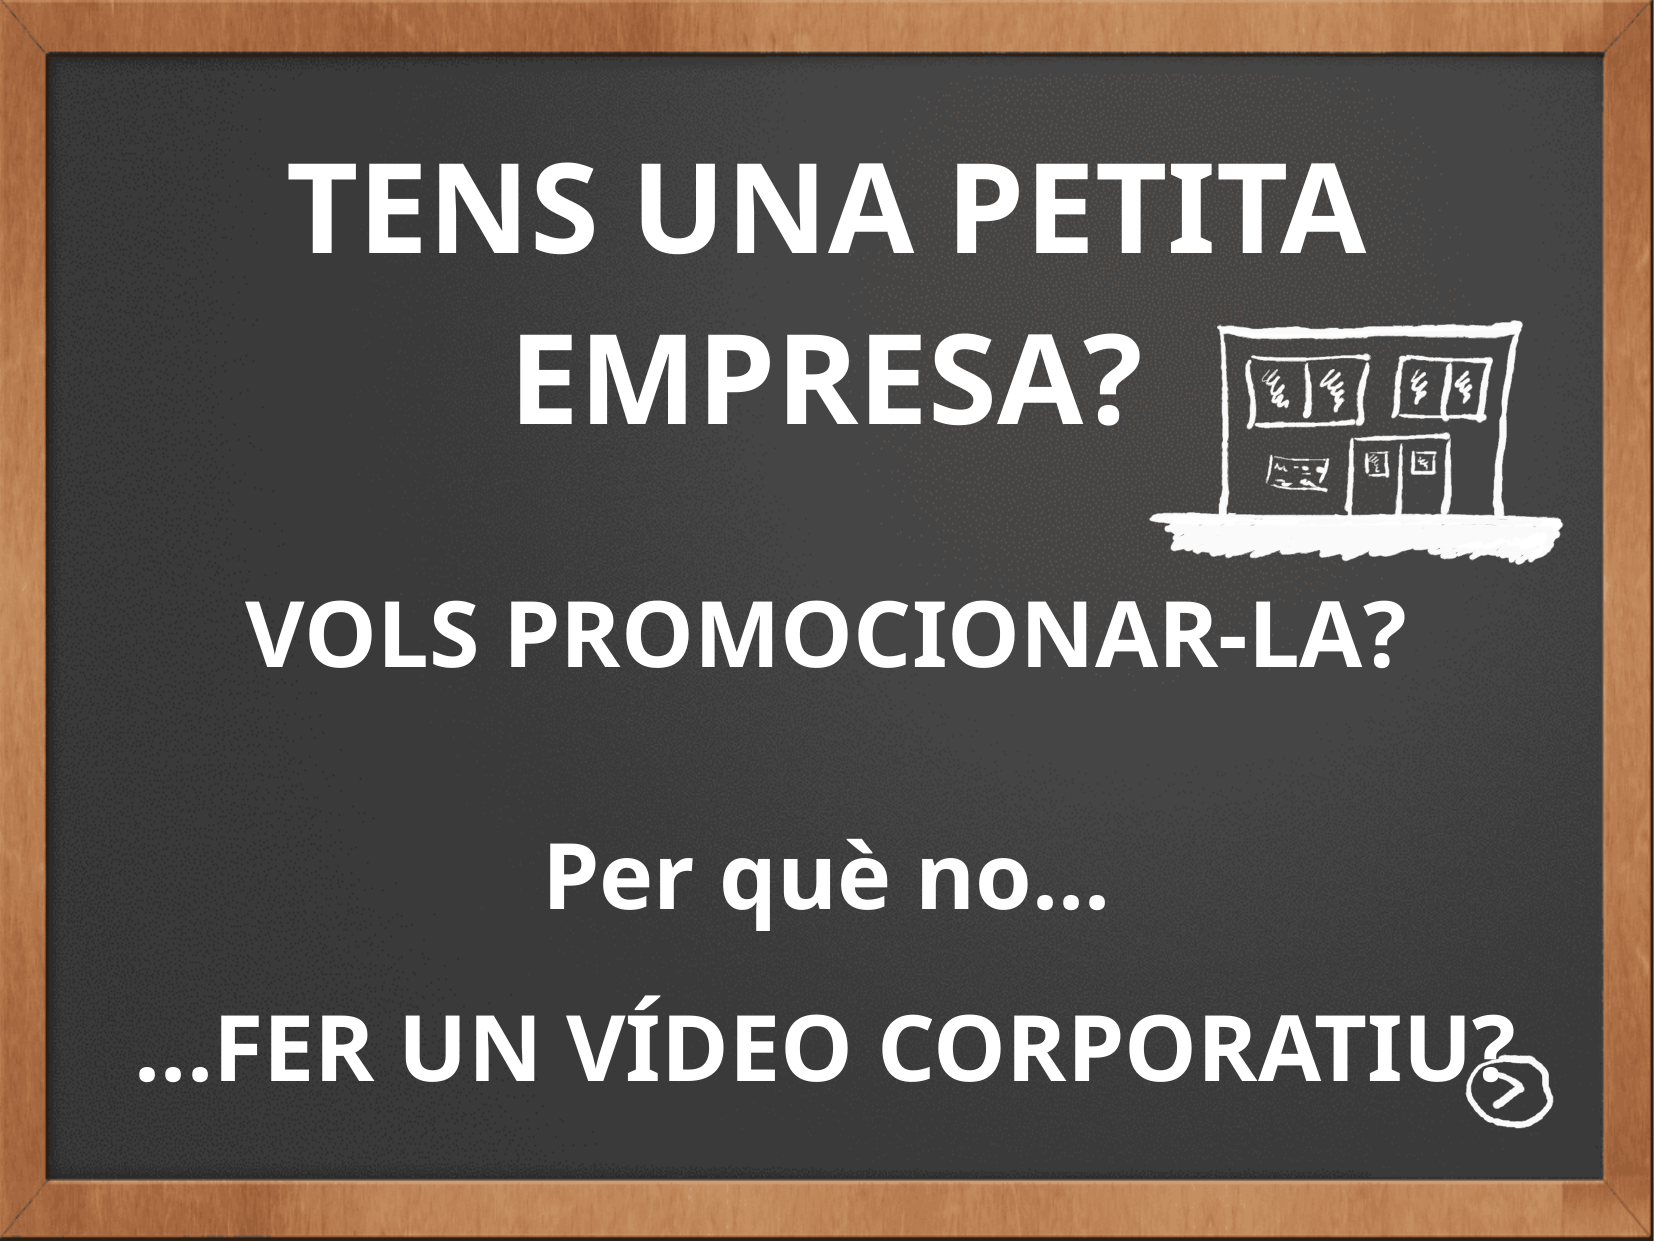

TENS UNA PETITA EMPRESA?
VOLS PROMOCIONAR-LA?
Per què no...
# ...FER UN VÍDEO CORPORATIU?